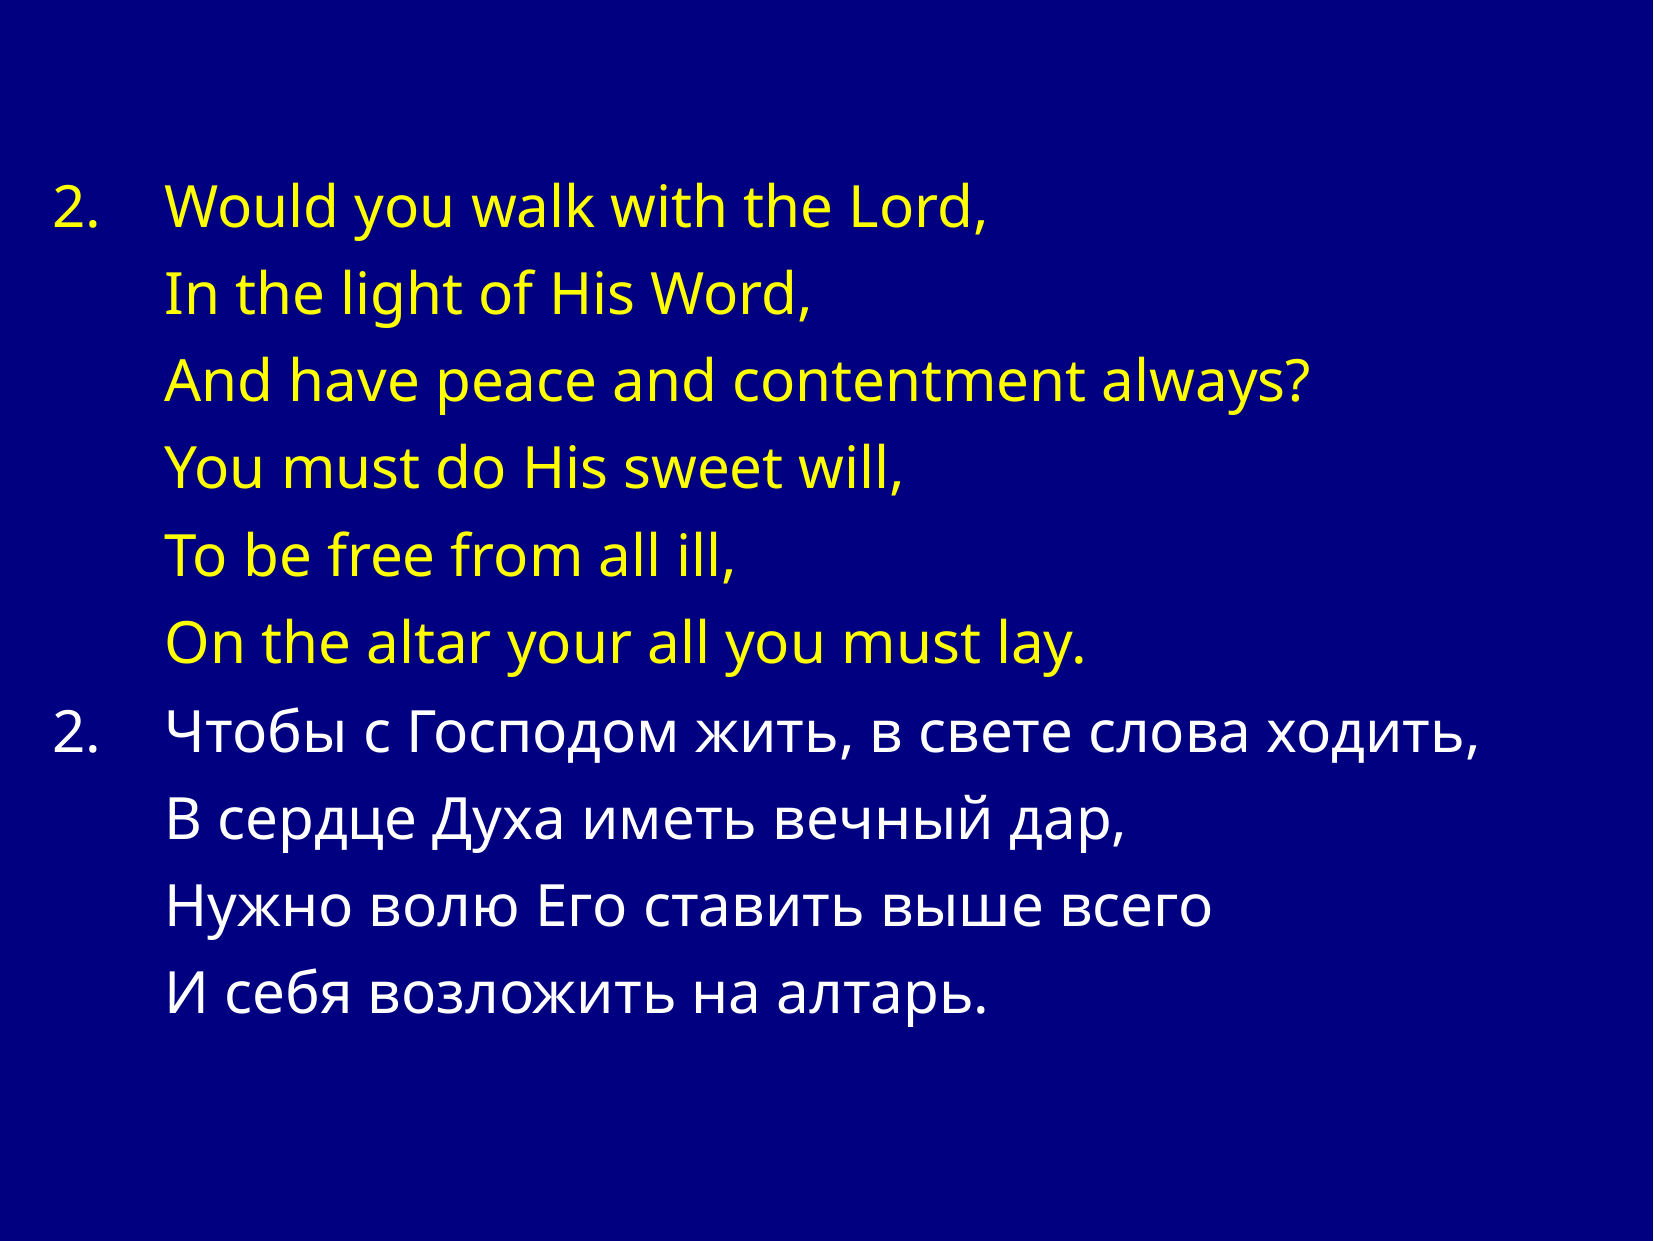

2.	Would you walk with the Lord,
	In the light of His Word,
	And have peace and contentment always?
	You must do His sweet will,
	To be free from all ill,
	On the altar your all you must lay.
2.	Чтобы с Господом жить, в свете слова ходить,
	В сердце Духа иметь вечный дар,
	Нужно волю Его ставить выше всего
	И себя возложить на алтарь.